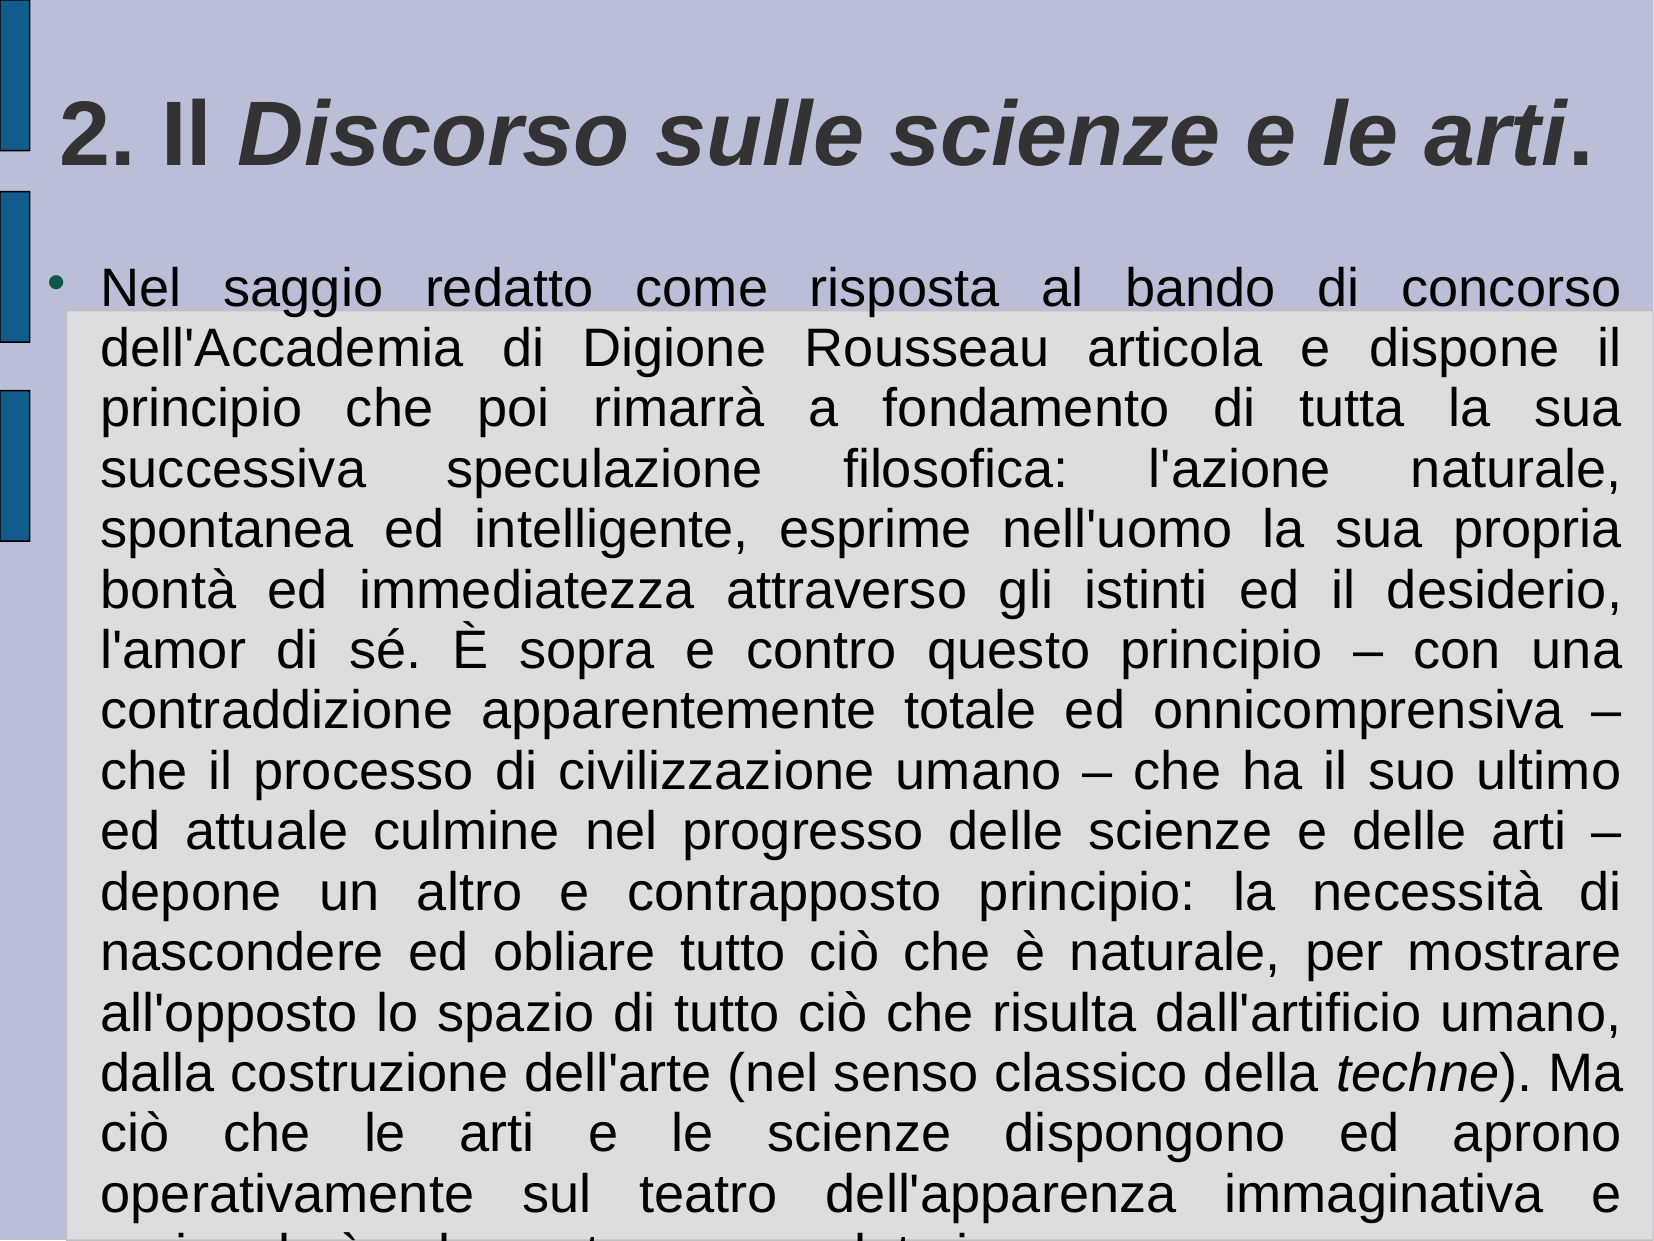

# 2. Il Discorso sulle scienze e le arti.
Nel saggio redatto come risposta al bando di concorso dell'Accademia di Digione Rousseau articola e dispone il principio che poi rimarrà a fondamento di tutta la sua successiva speculazione filosofica: l'azione naturale, spontanea ed intelligente, esprime nell'uomo la sua propria bontà ed immediatezza attraverso gli istinti ed il desiderio, l'amor di sé. È sopra e contro questo principio – con una contraddizione apparentemente totale ed onnicomprensiva – che il processo di civilizzazione umano – che ha il suo ultimo ed attuale culmine nel progresso delle scienze e delle arti – depone un altro e contrapposto principio: la necessità di nascondere ed obliare tutto ciò che è naturale, per mostrare all'opposto lo spazio di tutto ciò che risulta dall'artificio umano, dalla costruzione dell'arte (nel senso classico della techne). Ma ciò che le arti e le scienze dispongono ed aprono operativamente sul teatro dell'apparenza immaginativa e razionale è solamente un completo inganno.